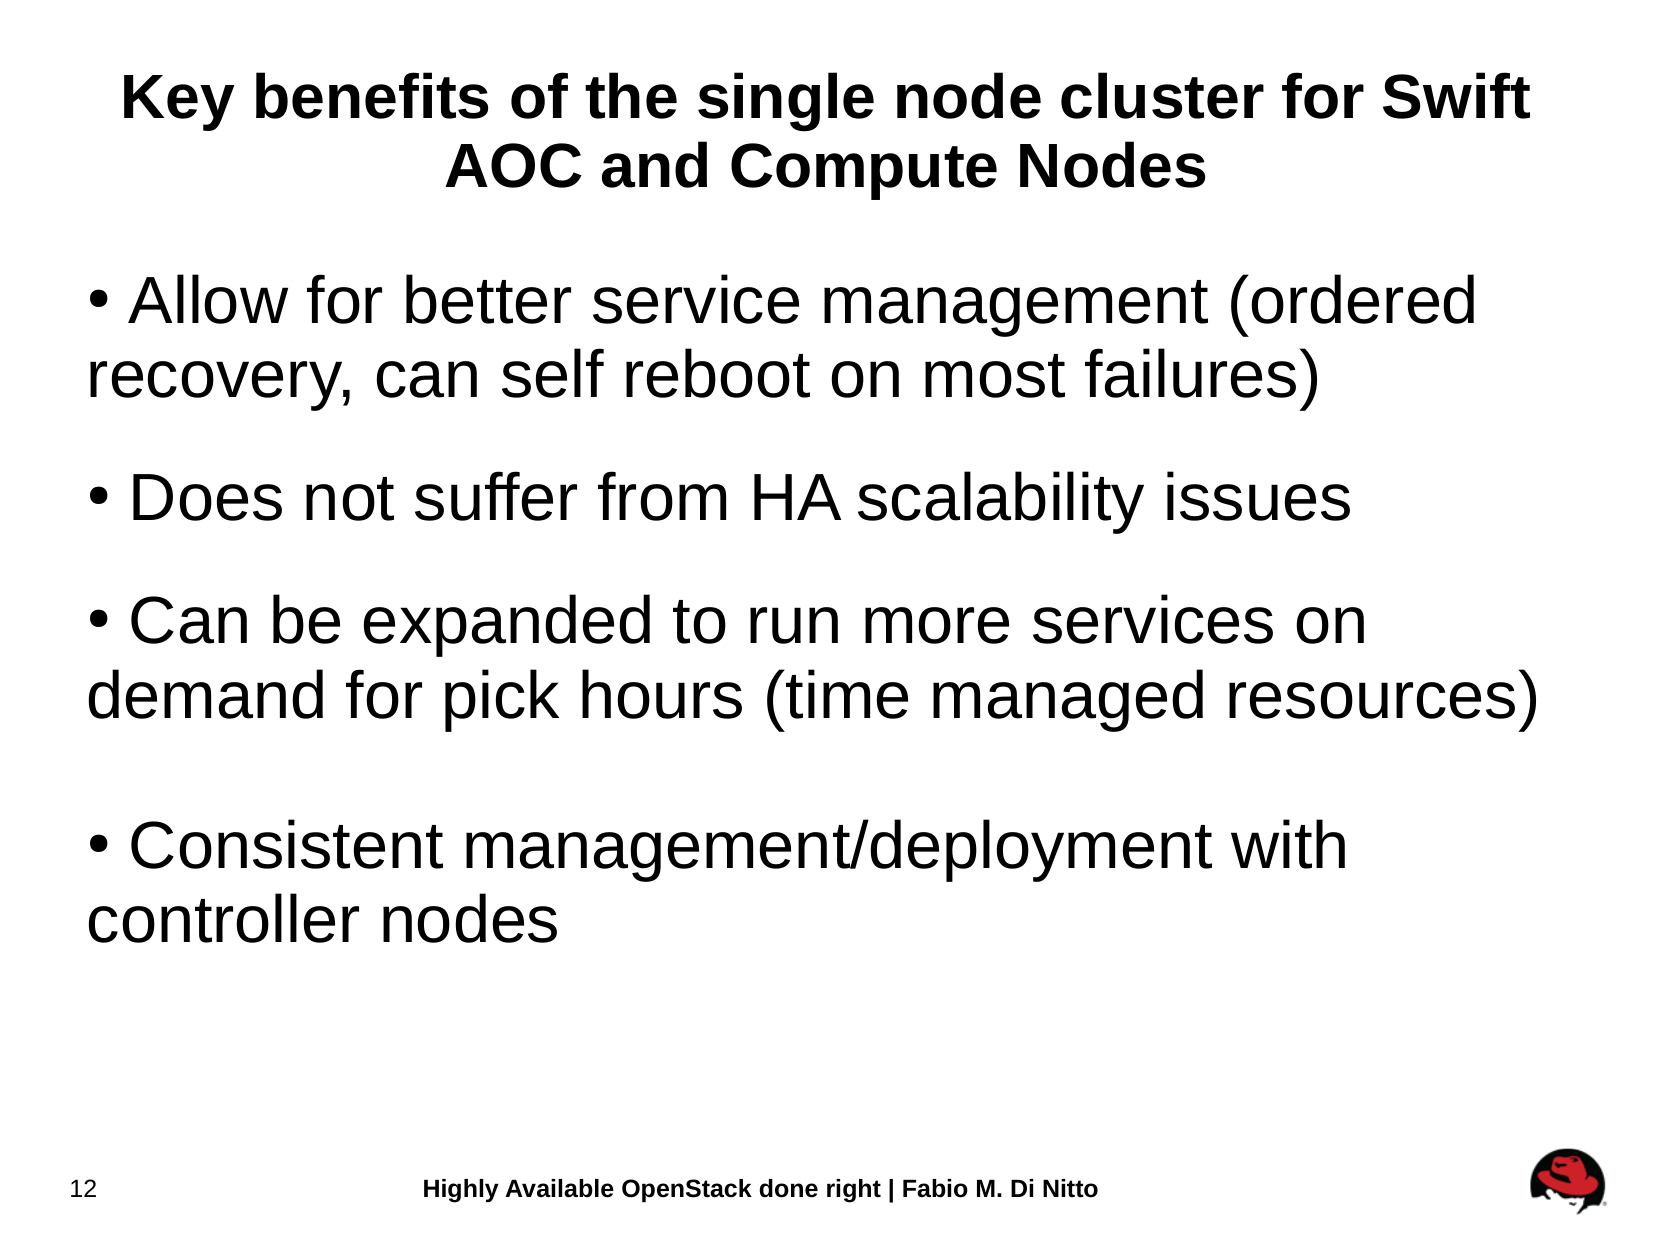

# Key benefits of the single node cluster for Swift AOC and Compute Nodes
 Allow for better service management (ordered recovery, can self reboot on most failures)
 Does not suffer from HA scalability issues
 Can be expanded to run more services on demand for pick hours (time managed resources)
 Consistent management/deployment with controller nodes